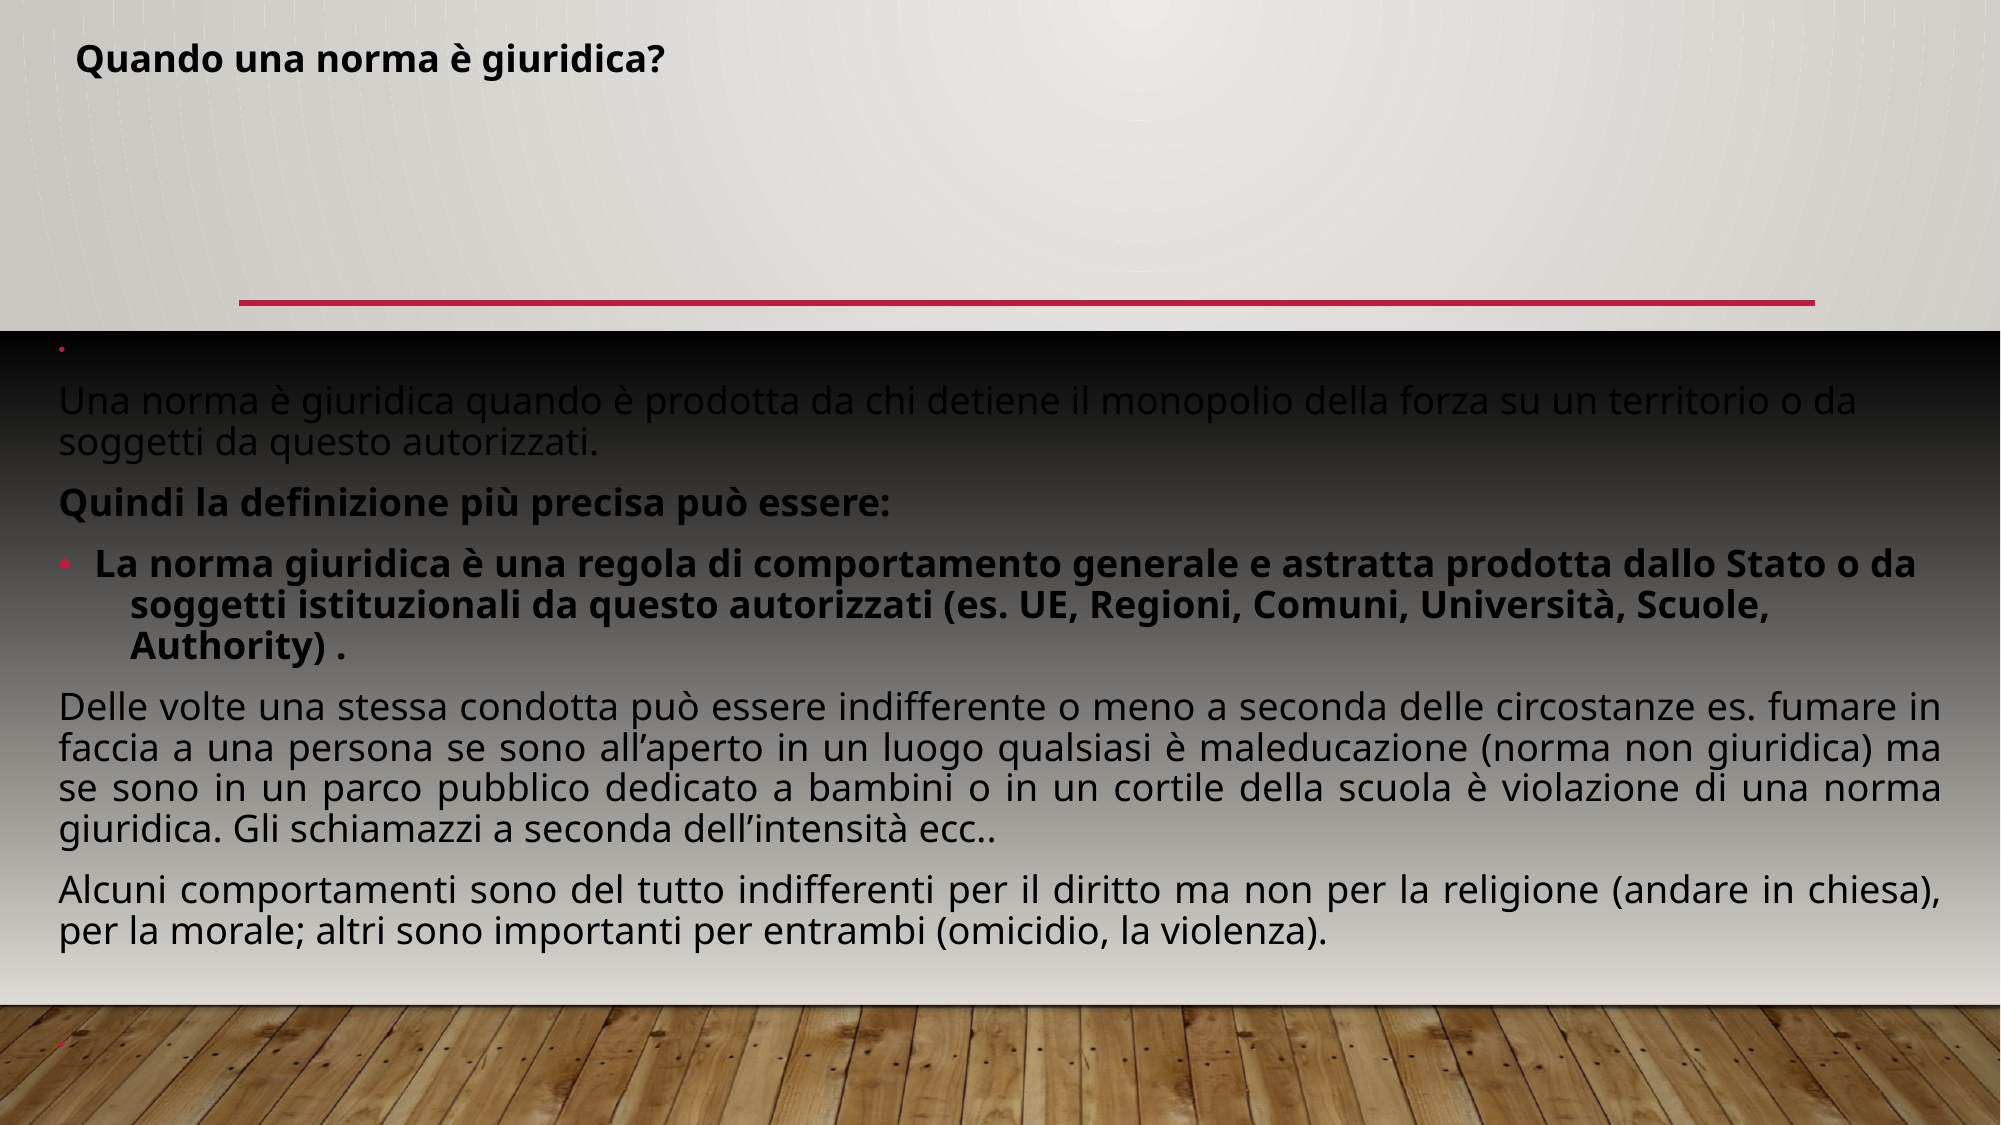

# Quando una norma è giuridica?
Una norma è giuridica quando è prodotta da chi detiene il monopolio della forza su un territorio o da soggetti da questo autorizzati.
Quindi la definizione più precisa può essere:
La norma giuridica è una regola di comportamento generale e astratta prodotta dallo Stato o da soggetti istituzionali da questo autorizzati (es. UE, Regioni, Comuni, Università, Scuole, Authority) .
Delle volte una stessa condotta può essere indifferente o meno a seconda delle circostanze es. fumare in faccia a una persona se sono all’aperto in un luogo qualsiasi è maleducazione (norma non giuridica) ma se sono in un parco pubblico dedicato a bambini o in un cortile della scuola è violazione di una norma giuridica. Gli schiamazzi a seconda dell’intensità ecc..
Alcuni comportamenti sono del tutto indifferenti per il diritto ma non per la religione (andare in chiesa), per la morale; altri sono importanti per entrambi (omicidio, la violenza).